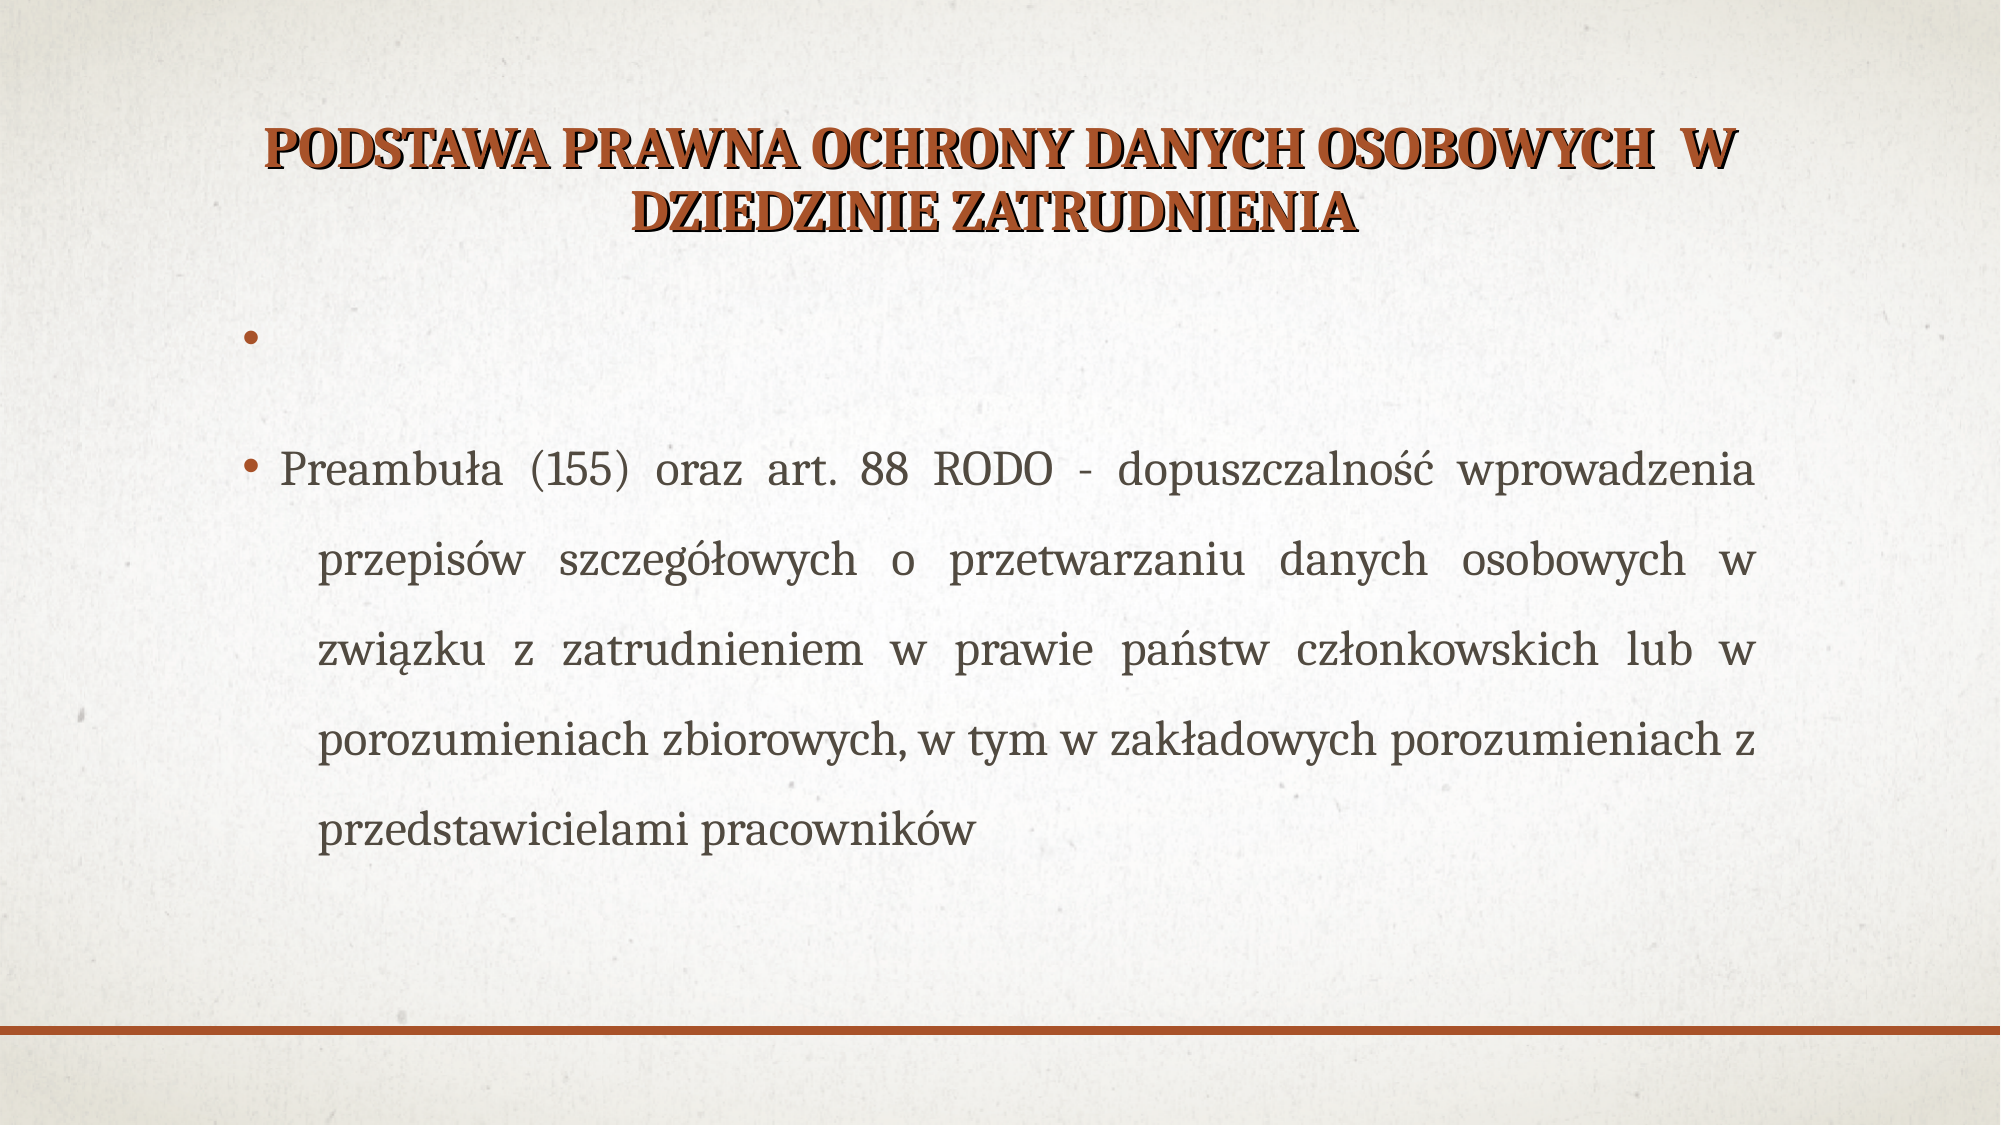

# Podstawa prawna ochrony danych osobowych w dziedzinie zatrudnienia
Preambuła (155) oraz art. 88 RODO - dopuszczalność wprowadzenia przepisów szczegółowych o przetwarzaniu danych osobowych w związku z zatrudnieniem w prawie państw członkowskich lub w porozumieniach zbiorowych, w tym w zakładowych porozumieniach z przedstawicielami pracowników